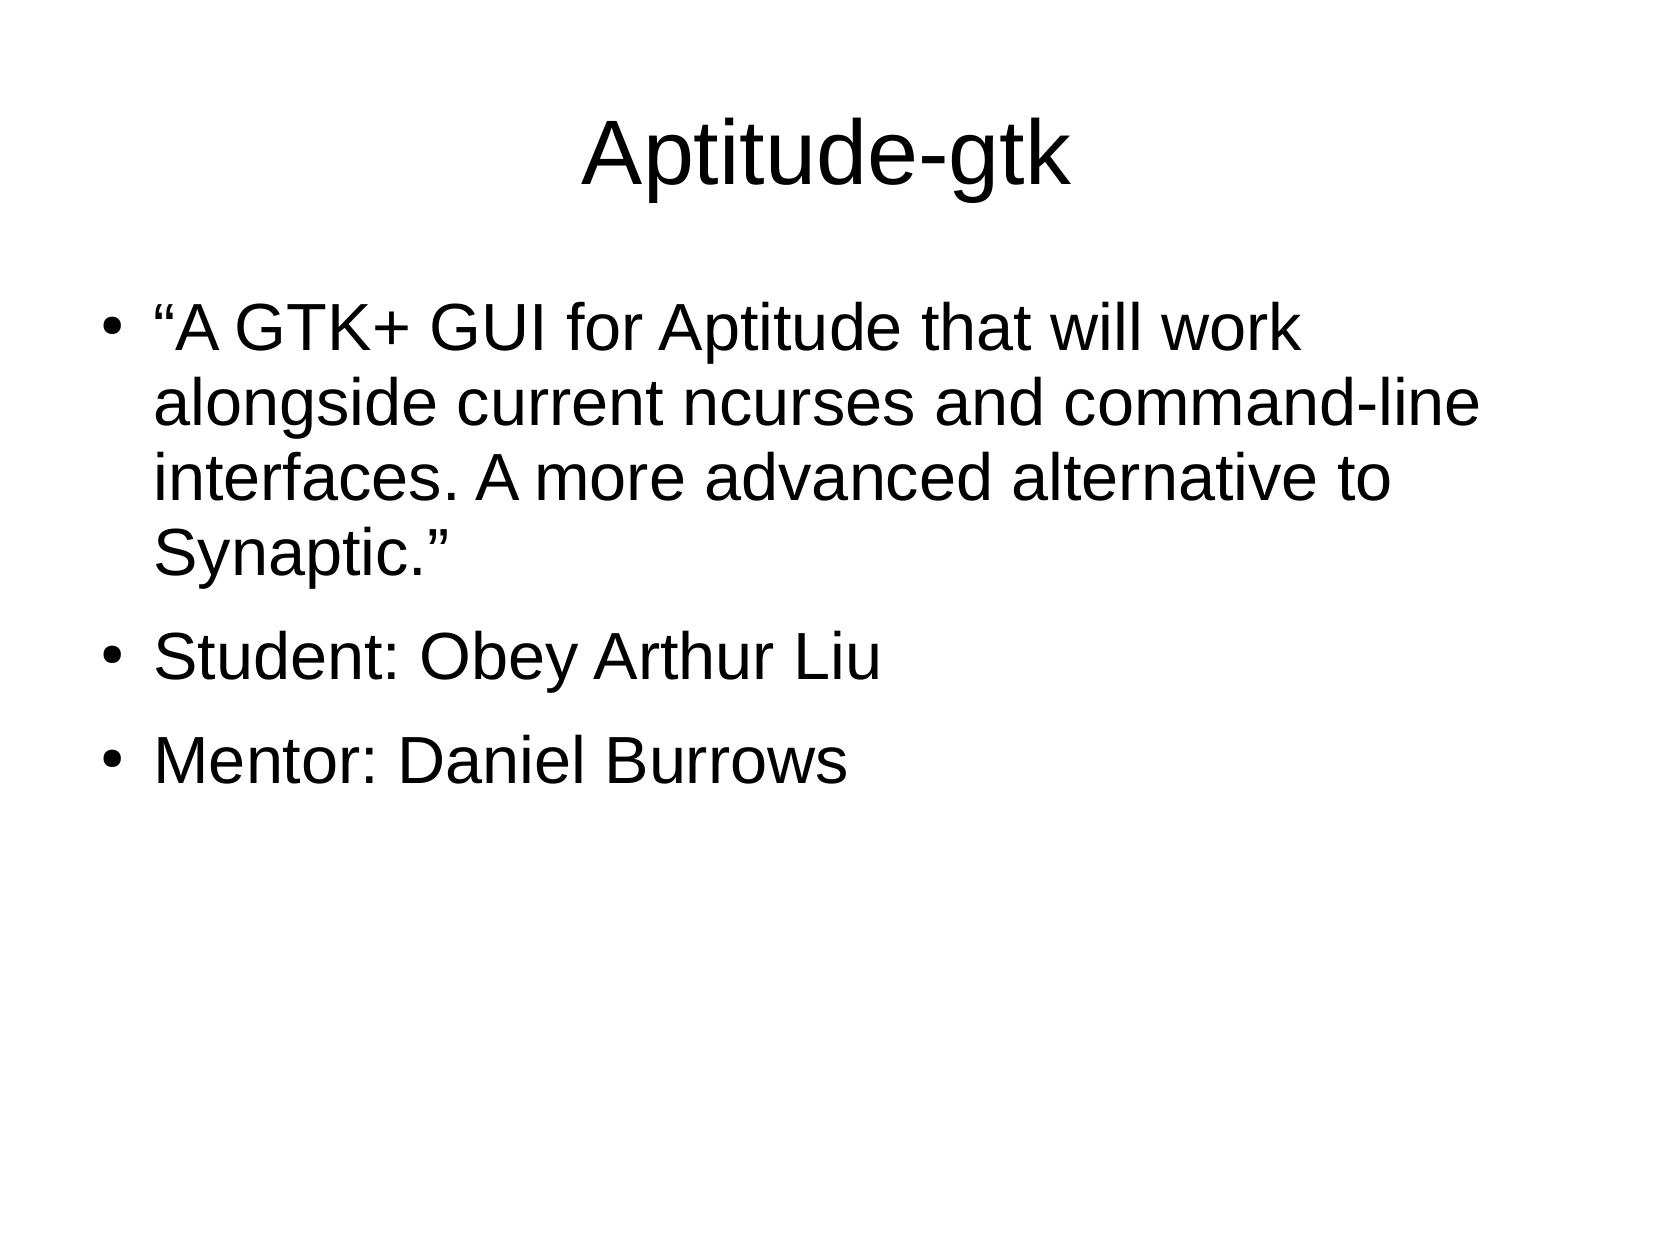

# Aptitude-gtk
“A GTK+ GUI for Aptitude that will work alongside current ncurses and command-line interfaces. A more advanced alternative to Synaptic.”
Student: Obey Arthur Liu
Mentor: Daniel Burrows